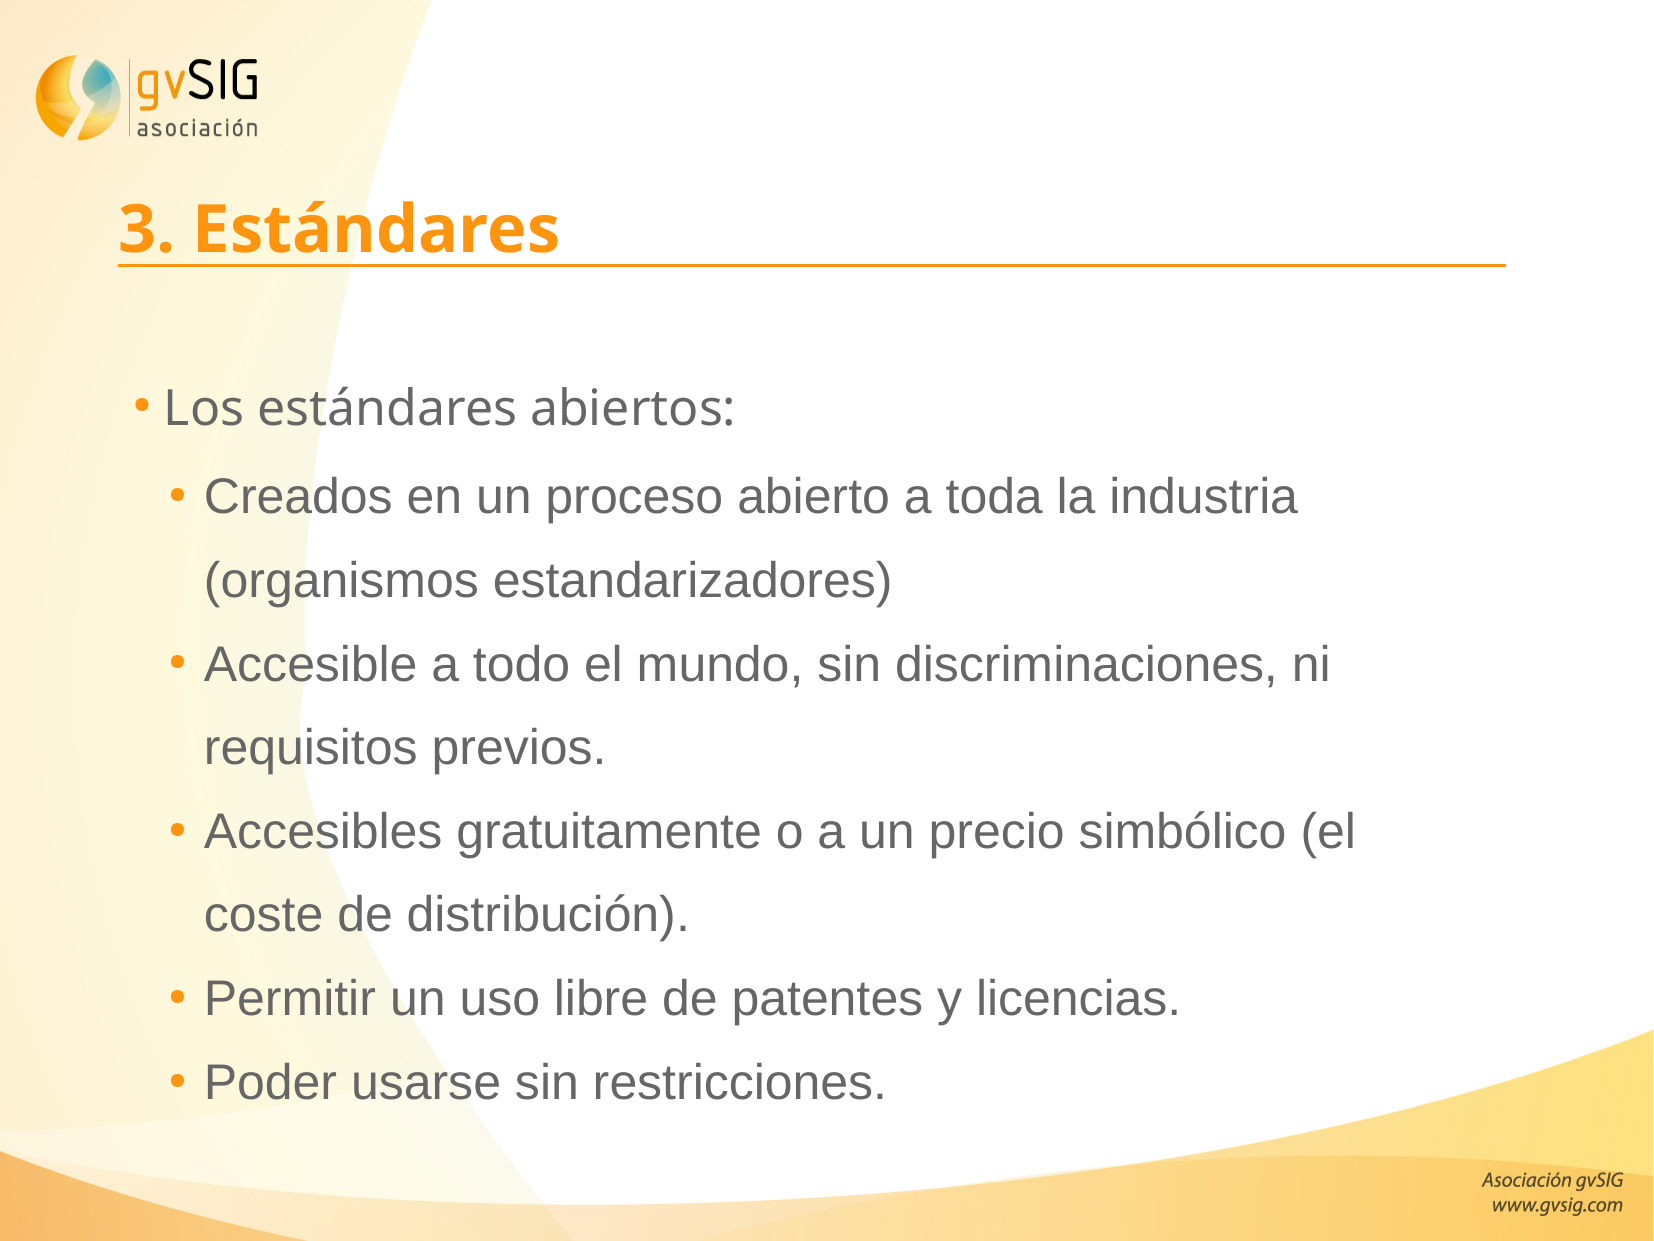

# 3. Estándares
 Los estándares abiertos:
Creados en un proceso abierto a toda la industria (organismos estandarizadores)
Accesible a todo el mundo, sin discriminaciones, ni requisitos previos.
Accesibles gratuitamente o a un precio simbólico (el coste de distribución).
Permitir un uso libre de patentes y licencias.
Poder usarse sin restricciones.